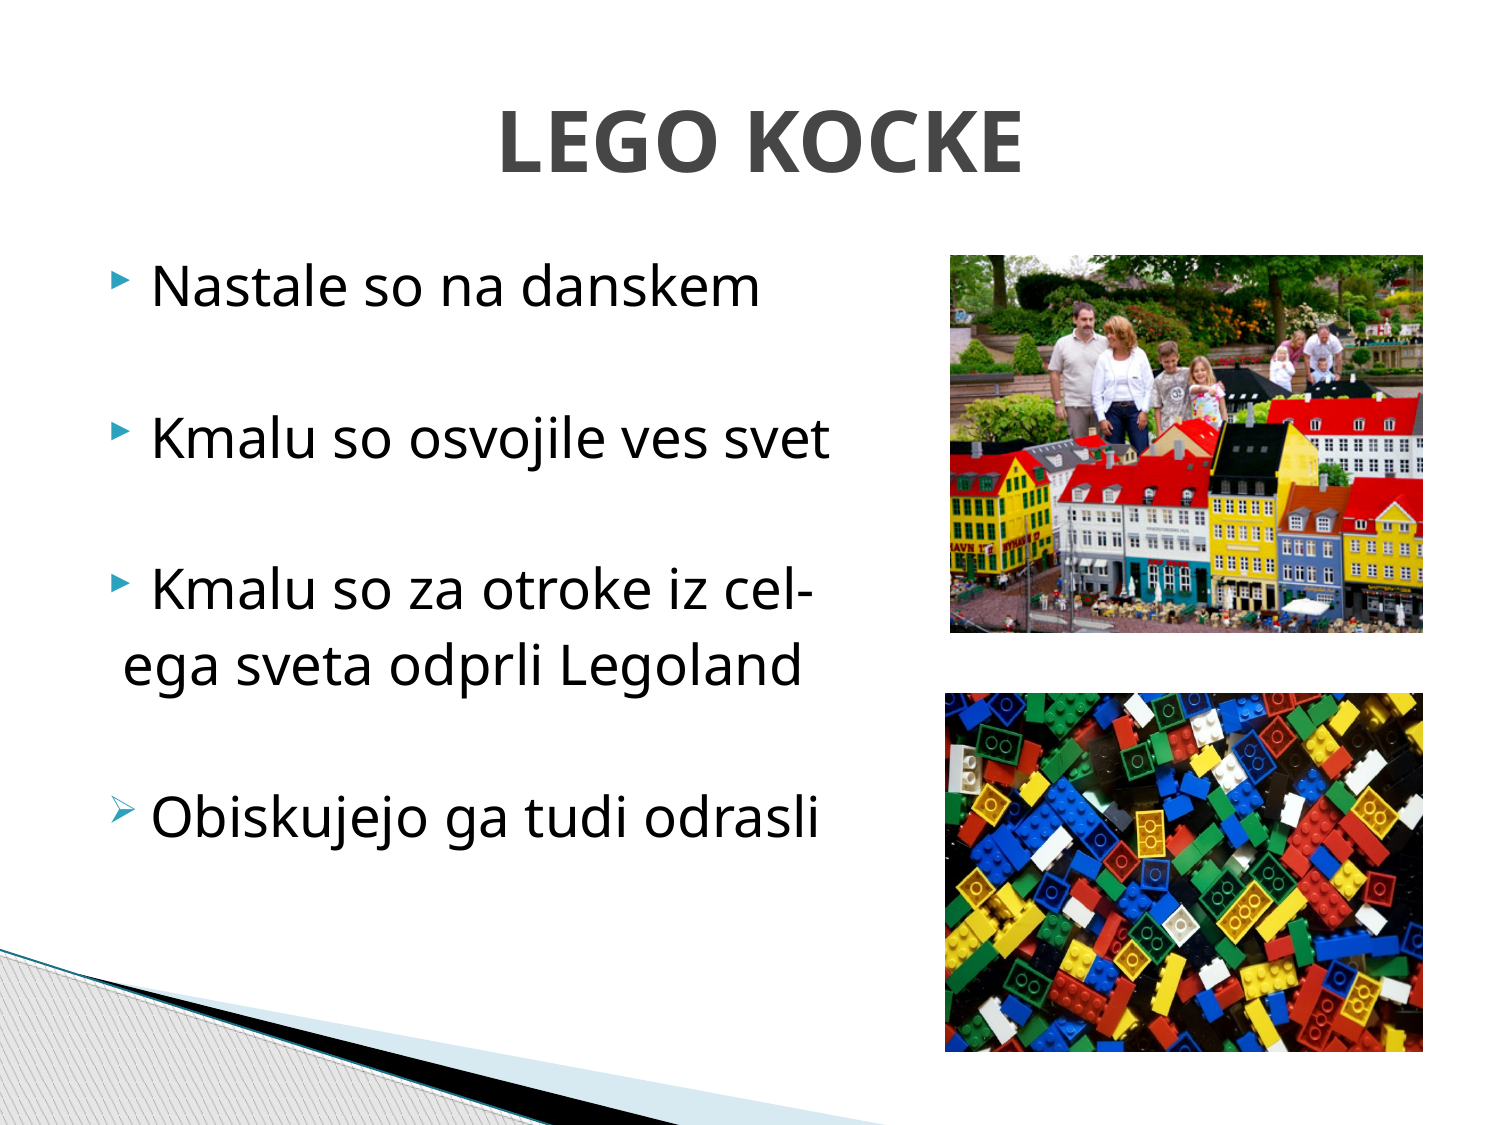

LEGO KOCKE
# Nastale so na danskem
Kmalu so osvojile ves svet
Kmalu so za otroke iz cel-
 ega sveta odprli Legoland
Obiskujejo ga tudi odrasli